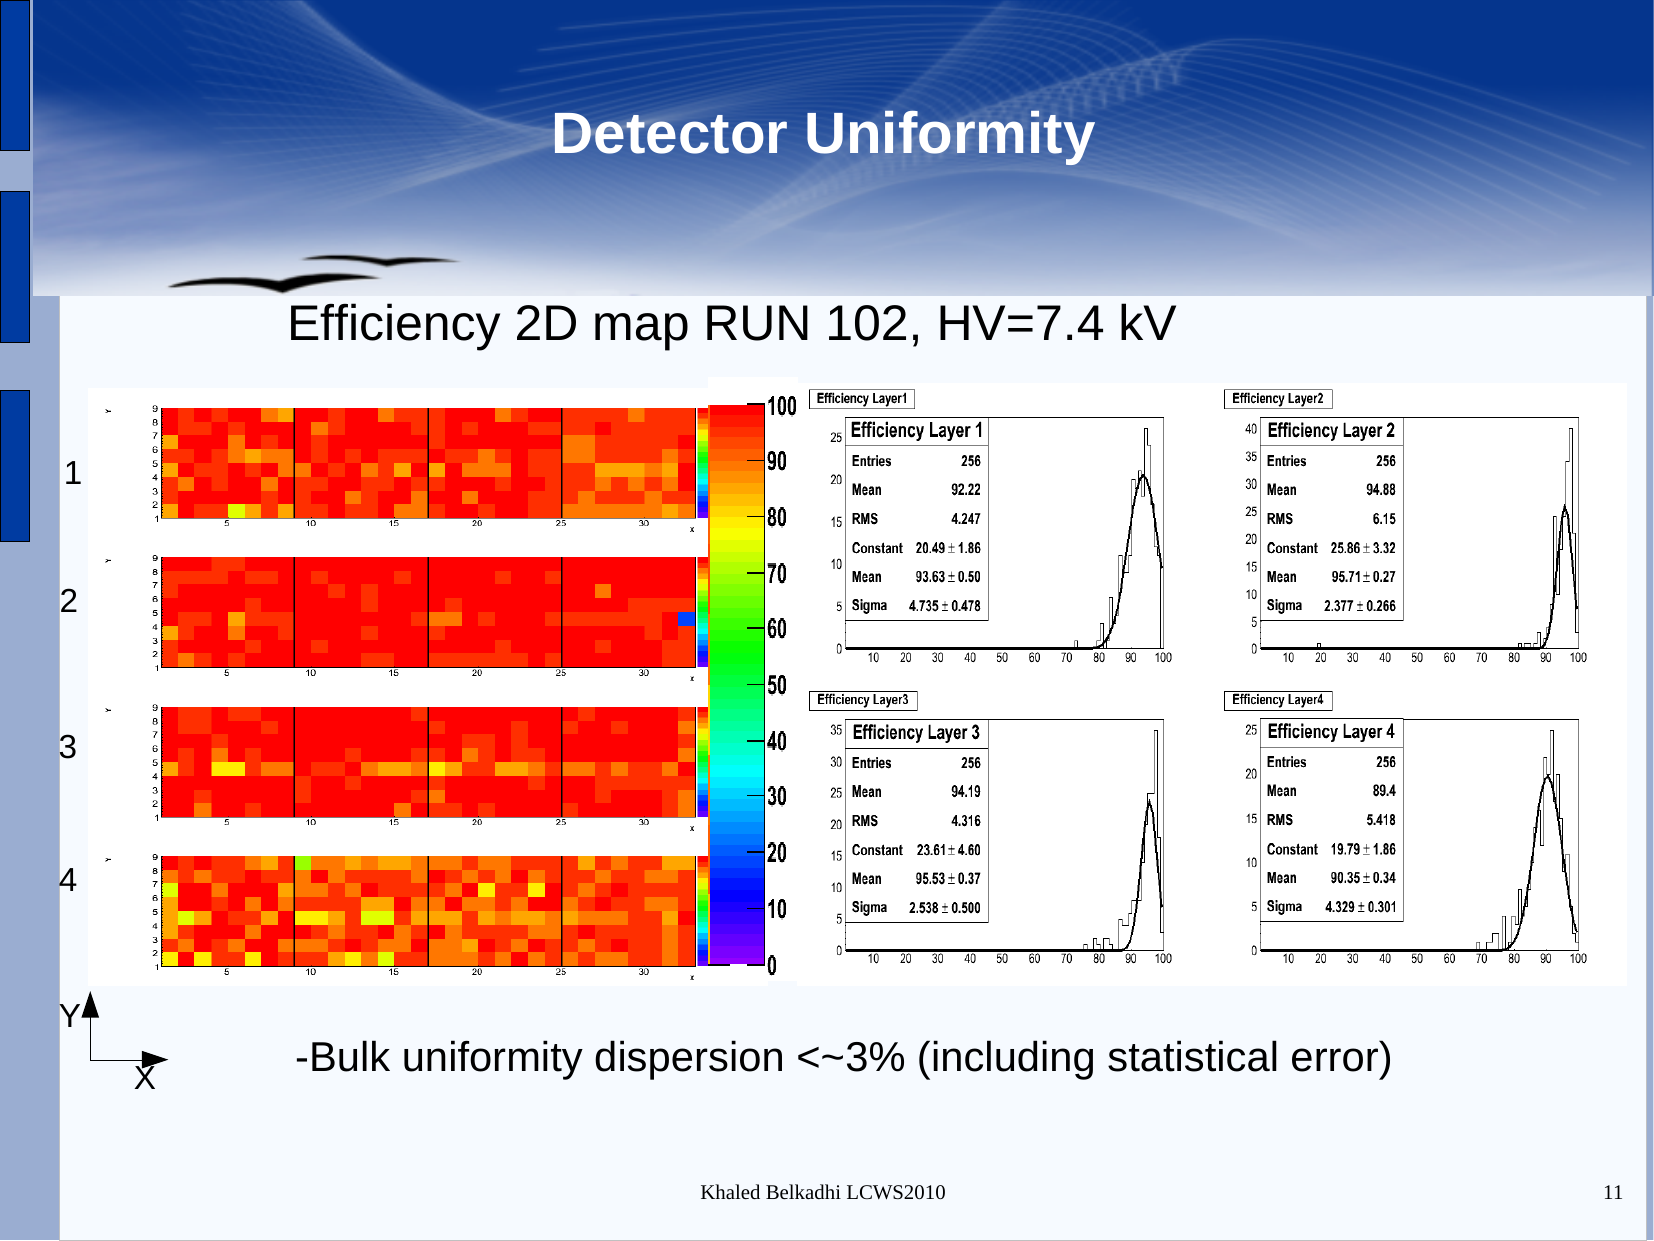

# Detector Uniformity
Efficiency 2D map RUN 102, HV=7.4 kV
1
2
3
4
Y
X
-Bulk uniformity dispersion <~3% (including statistical error)
Khaled Belkadhi LCWS2010